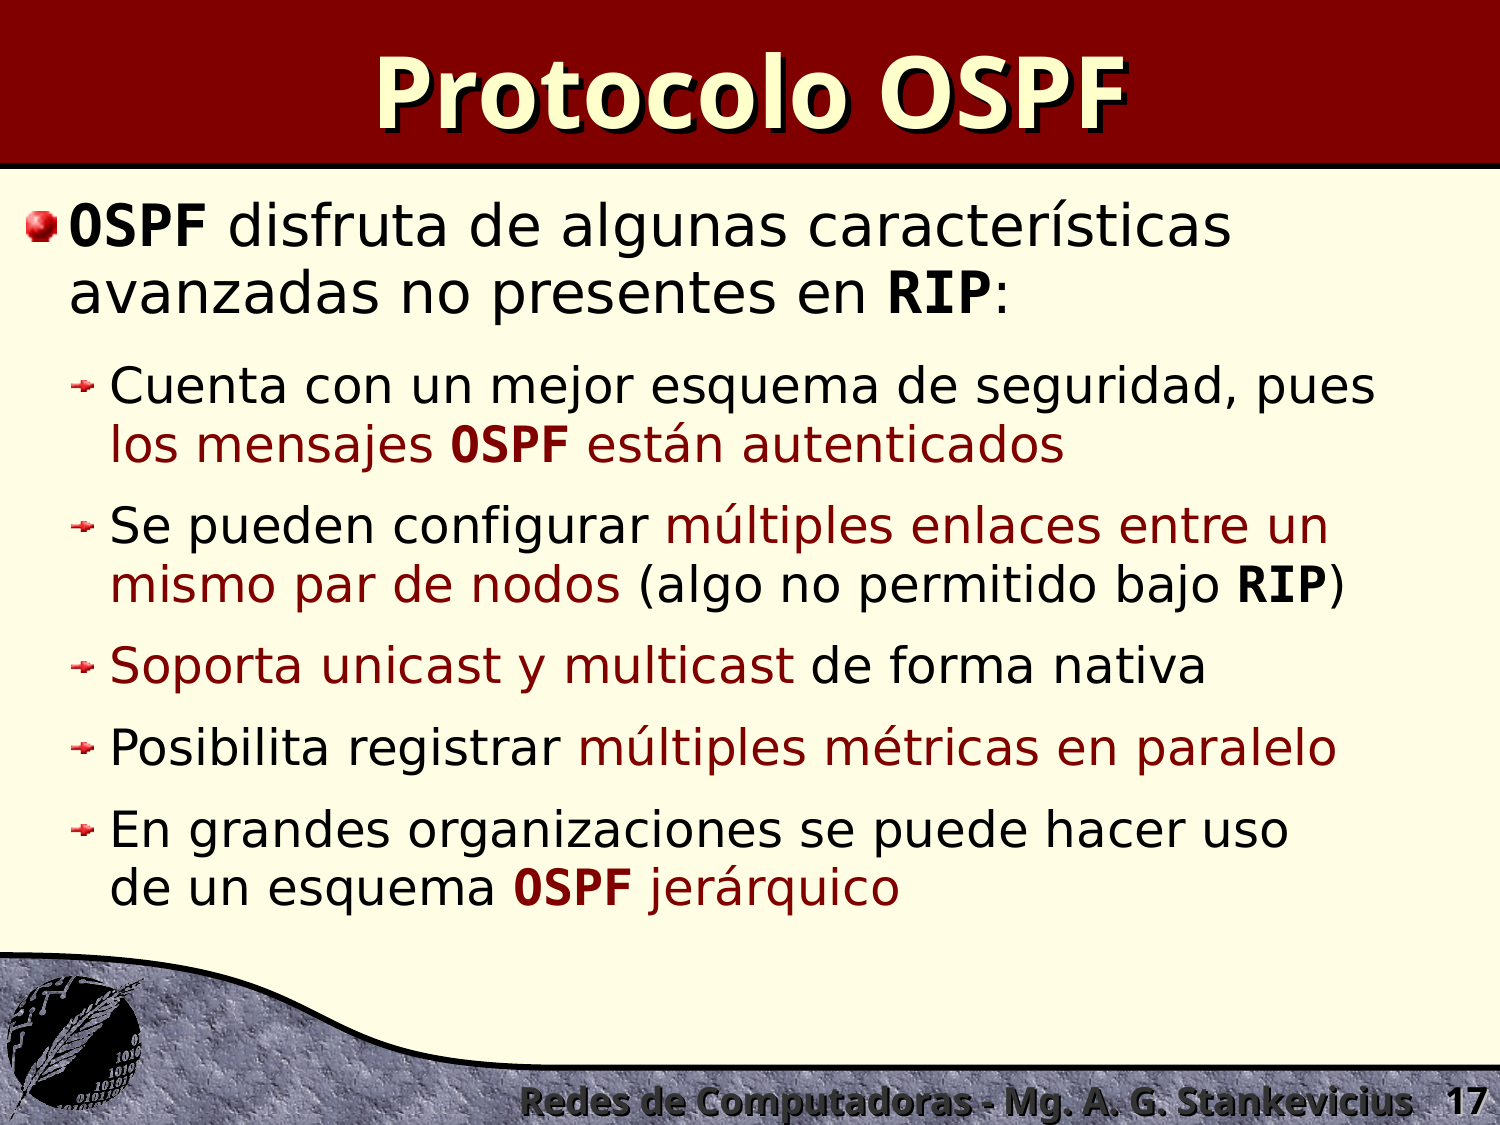

# Protocolo OSPF
OSPF disfruta de algunas características avanzadas no presentes en RIP:
Cuenta con un mejor esquema de seguridad, pues
los mensajes OSPF están autenticados
Se pueden configurar múltiples enlaces entre un mismo par de nodos (algo no permitido bajo RIP)
Soporta unicast y multicast de forma nativa
Posibilita registrar múltiples métricas en paralelo
En grandes organizaciones se puede hacer uso
de un esquema OSPF jerárquico
17